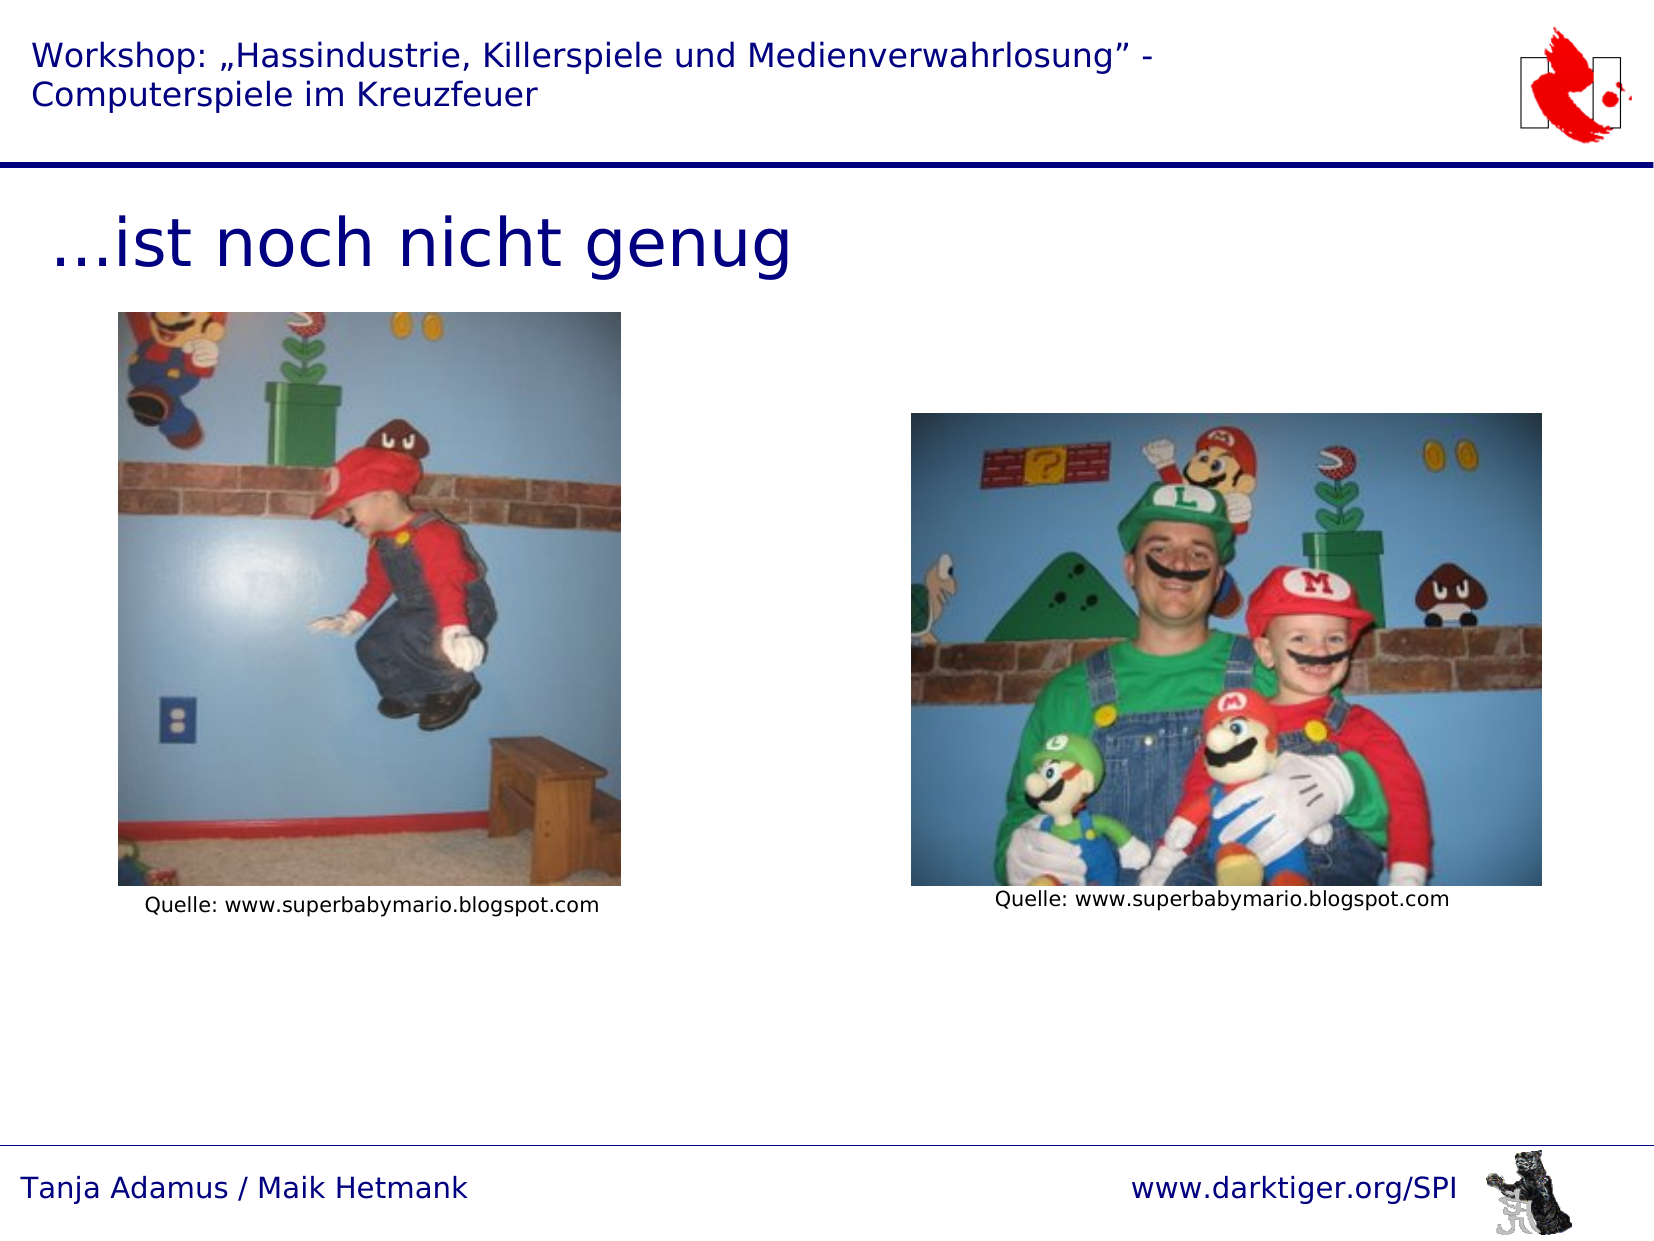

Workshop: „Hassindustrie, Killerspiele und Medienverwahrlosung” - Computerspiele im Kreuzfeuer
...ist noch nicht genug
Quelle: www.superbabymario.blogspot.com
Quelle: www.superbabymario.blogspot.com